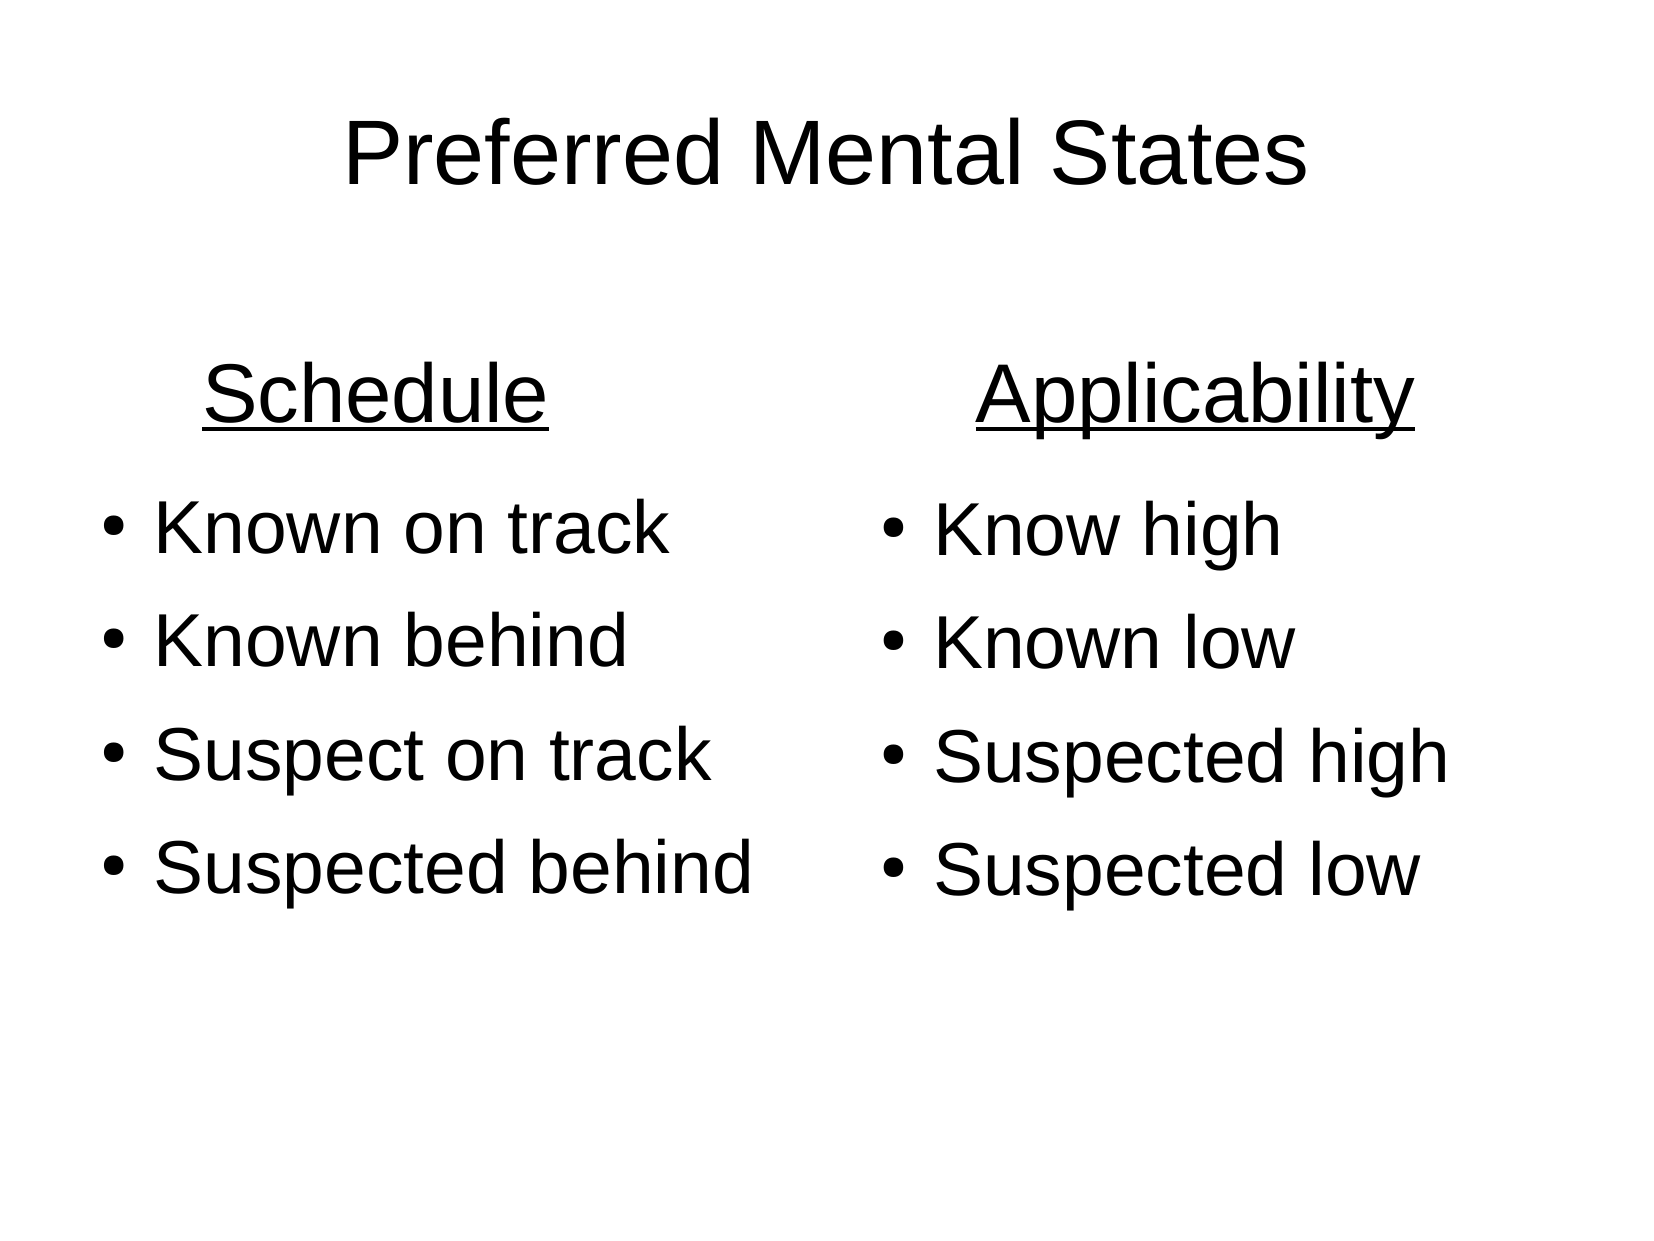

# Preferred Mental States
Schedule
Applicability
Known on track
Known behind
Suspect on track
Suspected behind
Know high
Known low
Suspected high
Suspected low